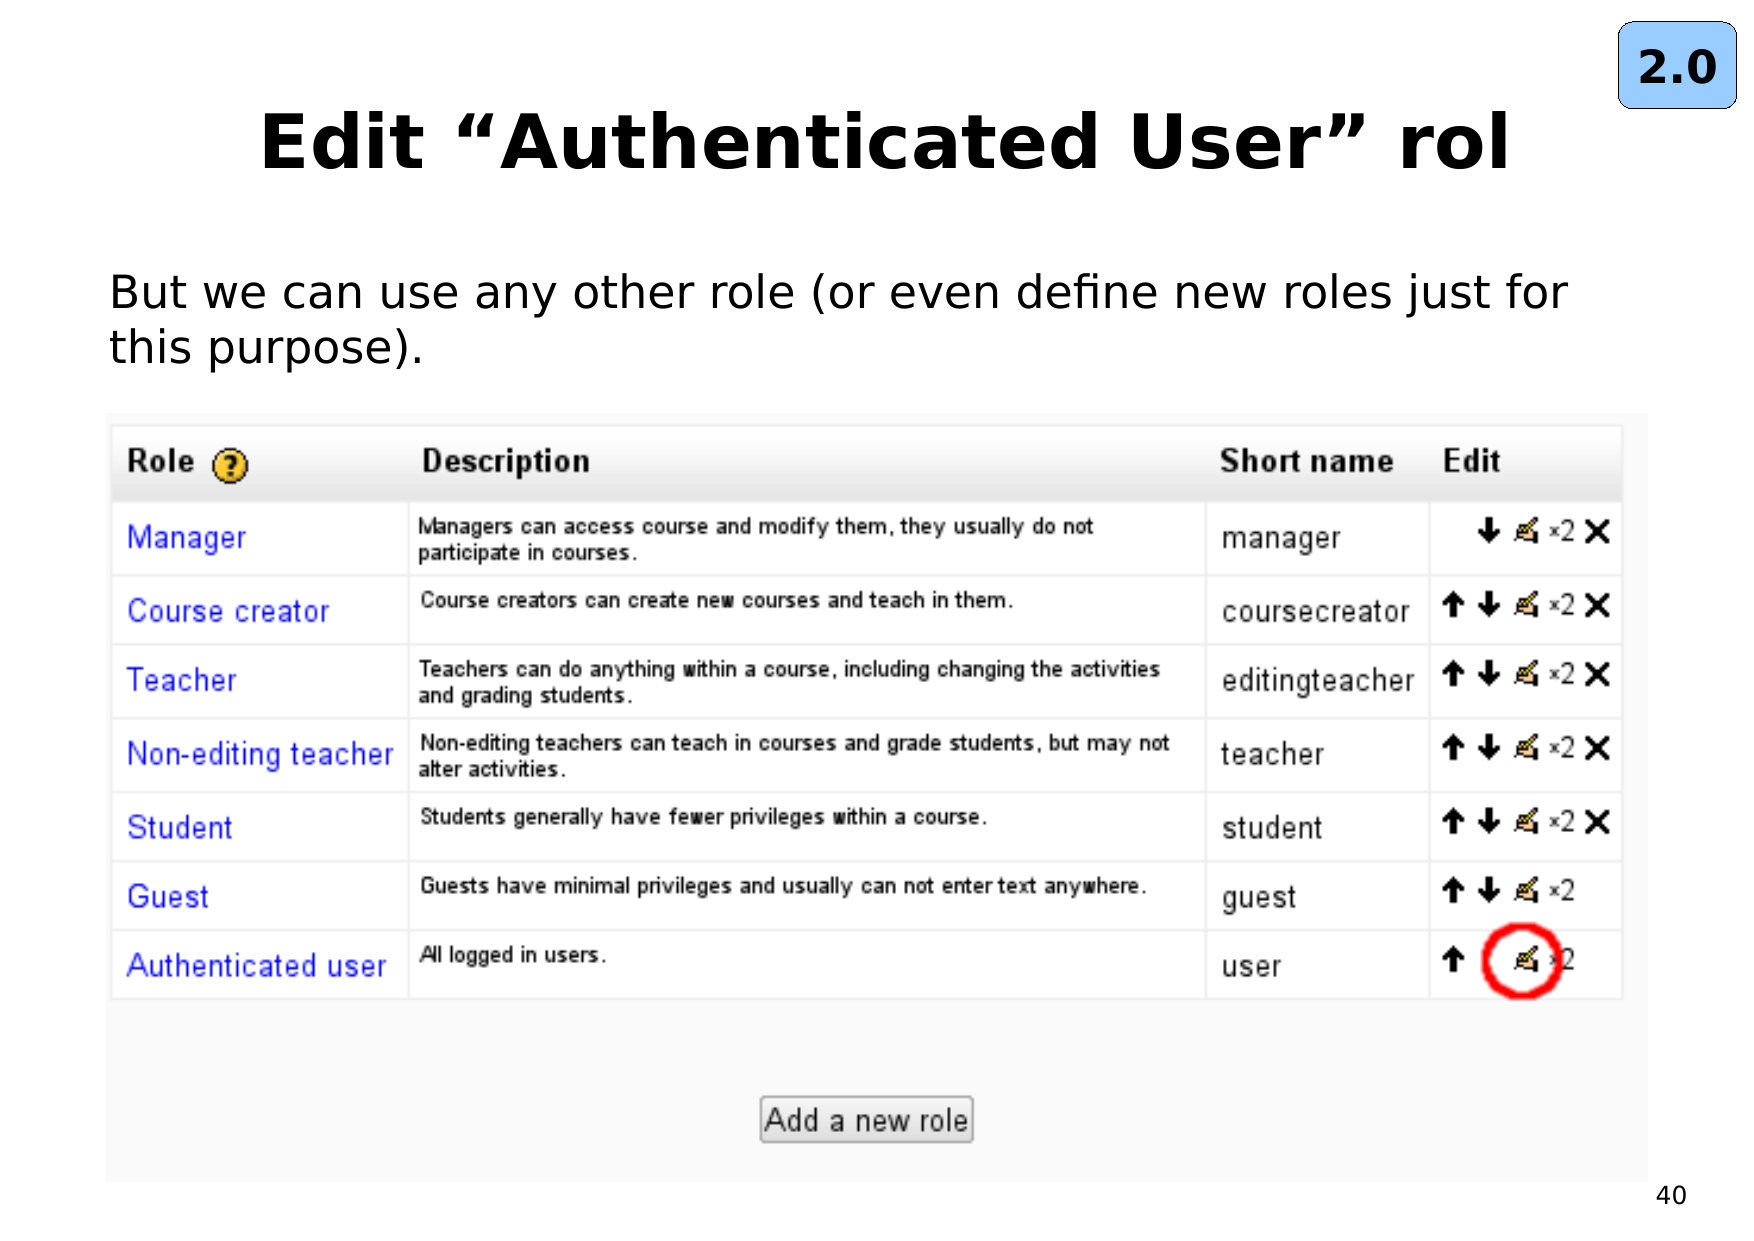

2.0
# Edit “Authenticated User” rol
But we can use any other role (or even define new roles just for this purpose).
40